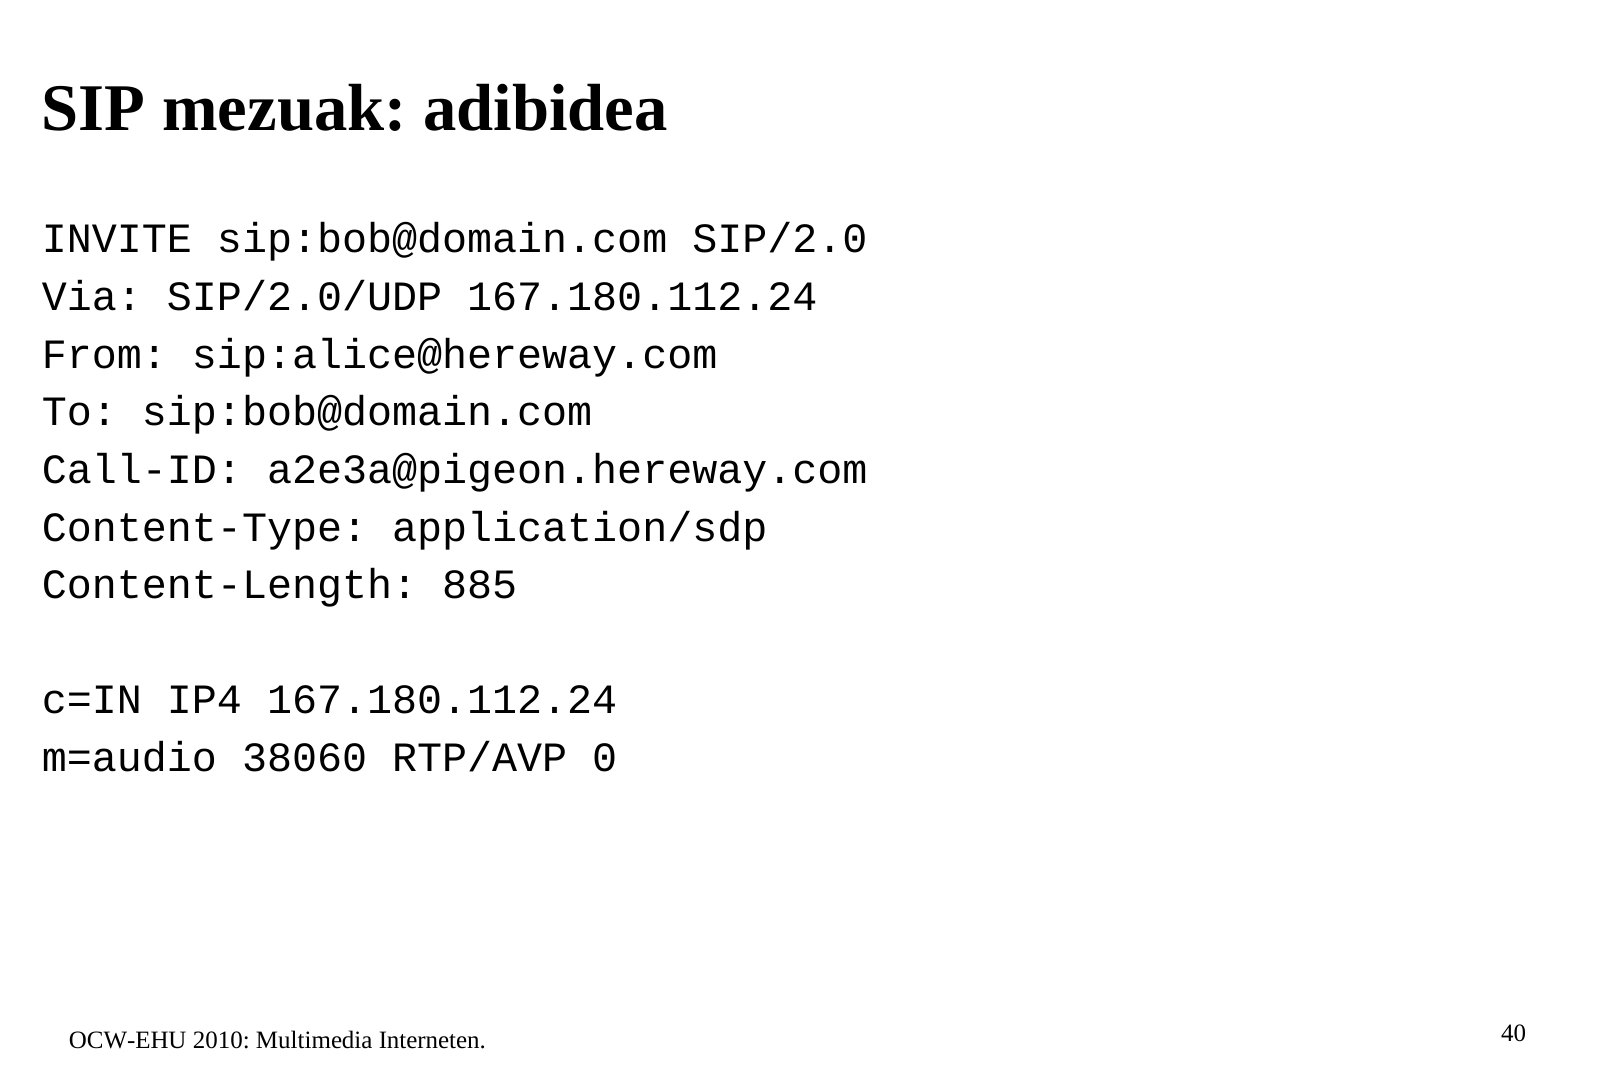

# SIP mezuak: adibidea
INVITE sip:bob@domain.com SIP/2.0
Via: SIP/2.0/UDP 167.180.112.24
From: sip:alice@hereway.com
To: sip:bob@domain.com
Call-ID: a2e3a@pigeon.hereway.com
Content-Type: application/sdp
Content-Length: 885
c=IN IP4 167.180.112.24
m=audio 38060 RTP/AVP 0
40